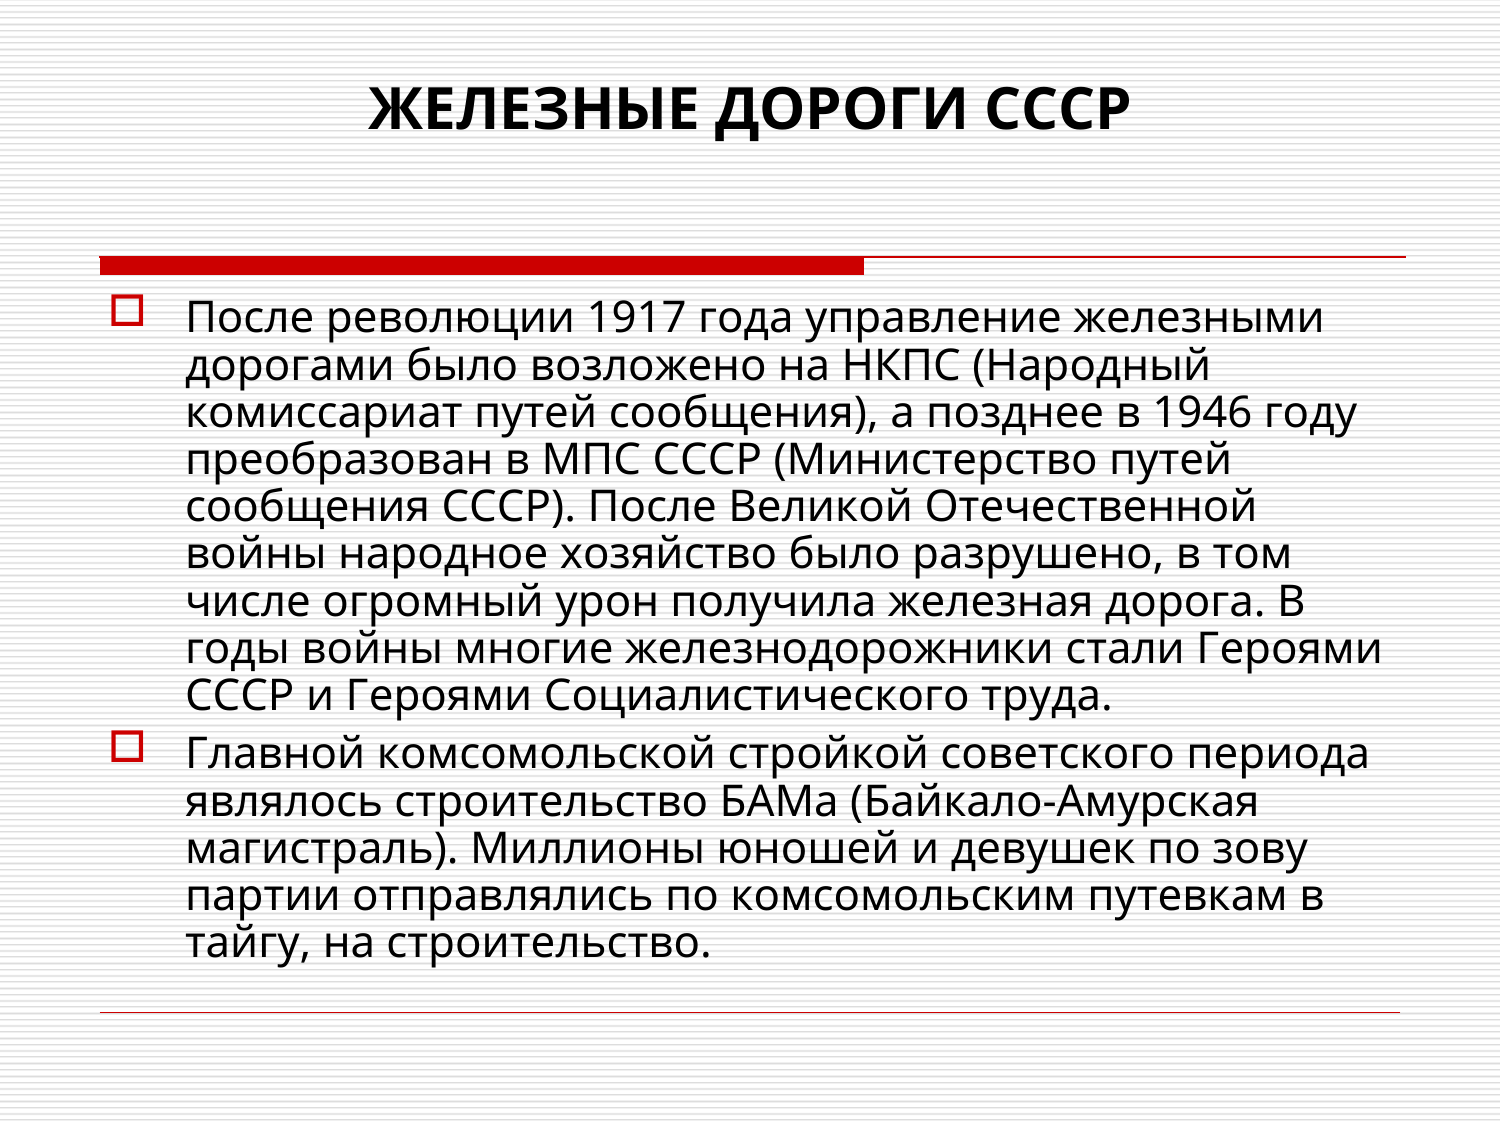

# ЖЕЛЕЗНЫЕ ДОРОГИ СССР
После революции 1917 года управление железными дорогами было возложено на НКПС (Народный комиссариат путей сообщения), а позднее в 1946 году преобразован в МПС СССР (Министерство путей сообщения СССР). После Великой Отечественной войны народное хозяйство было разрушено, в том числе огромный урон получила железная дорога. В годы войны многие железнодорожники стали Героями СССР и Героями Социалистического труда.
Главной комсомольской стройкой советского периода являлось строительство БАМа (Байкало-Амурская магистраль). Миллионы юношей и девушек по зову партии отправлялись по комсомольским путевкам в тайгу, на строительство.